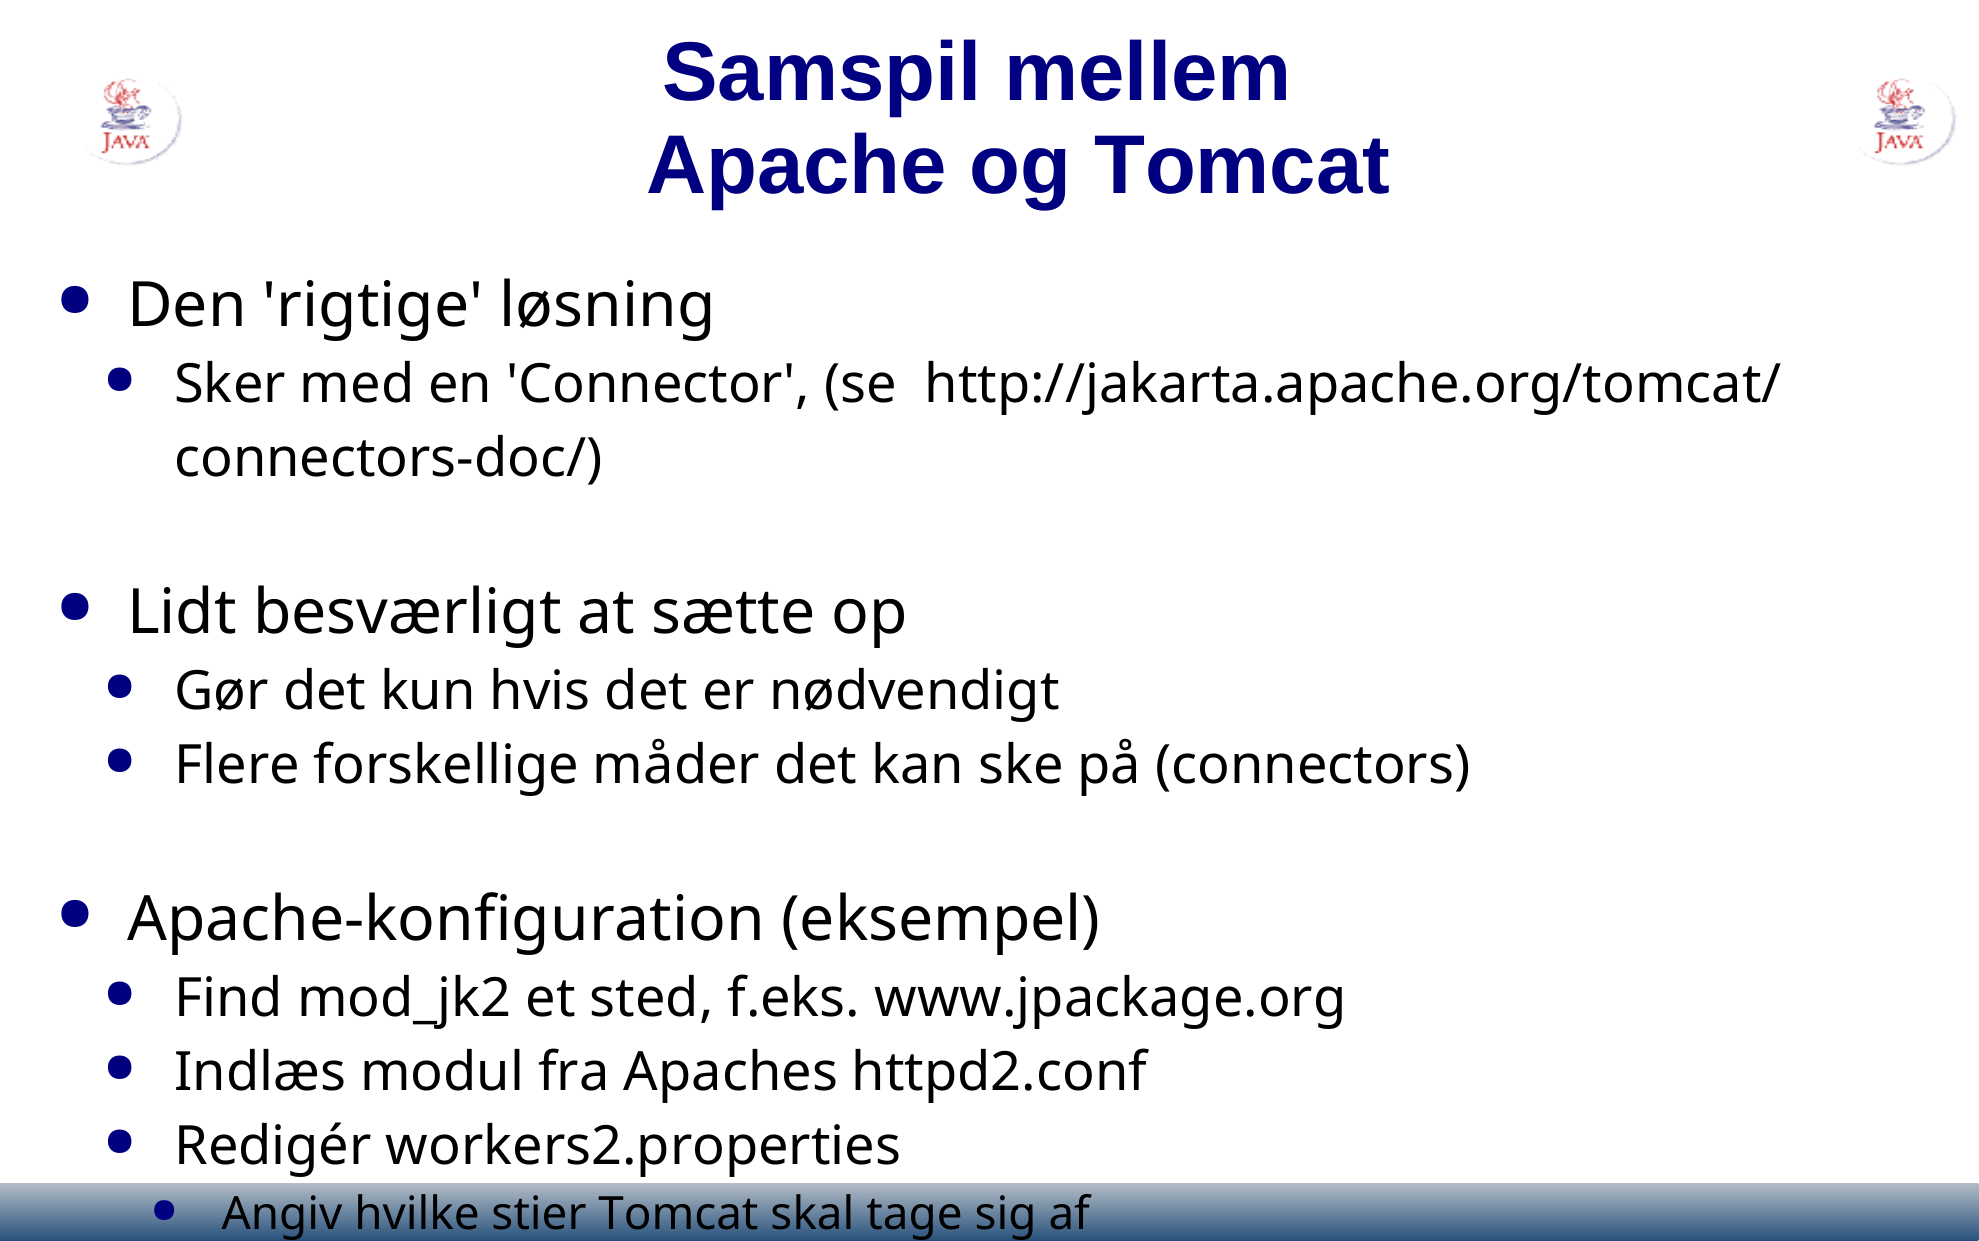

# Samspil mellem Apache og Tomcat
Den 'rigtige' løsning
Sker med en 'Connector', (se http://jakarta.apache.org/tomcat/connectors-doc/)
Lidt besværligt at sætte op
Gør det kun hvis det er nødvendigt
Flere forskellige måder det kan ske på (connectors)
Apache-konfiguration (eksempel)
Find mod_jk2 et sted, f.eks. www.jpackage.org
Indlæs modul fra Apaches httpd2.conf
Redigér workers2.properties
Angiv hvilke stier Tomcat skal tage sig af